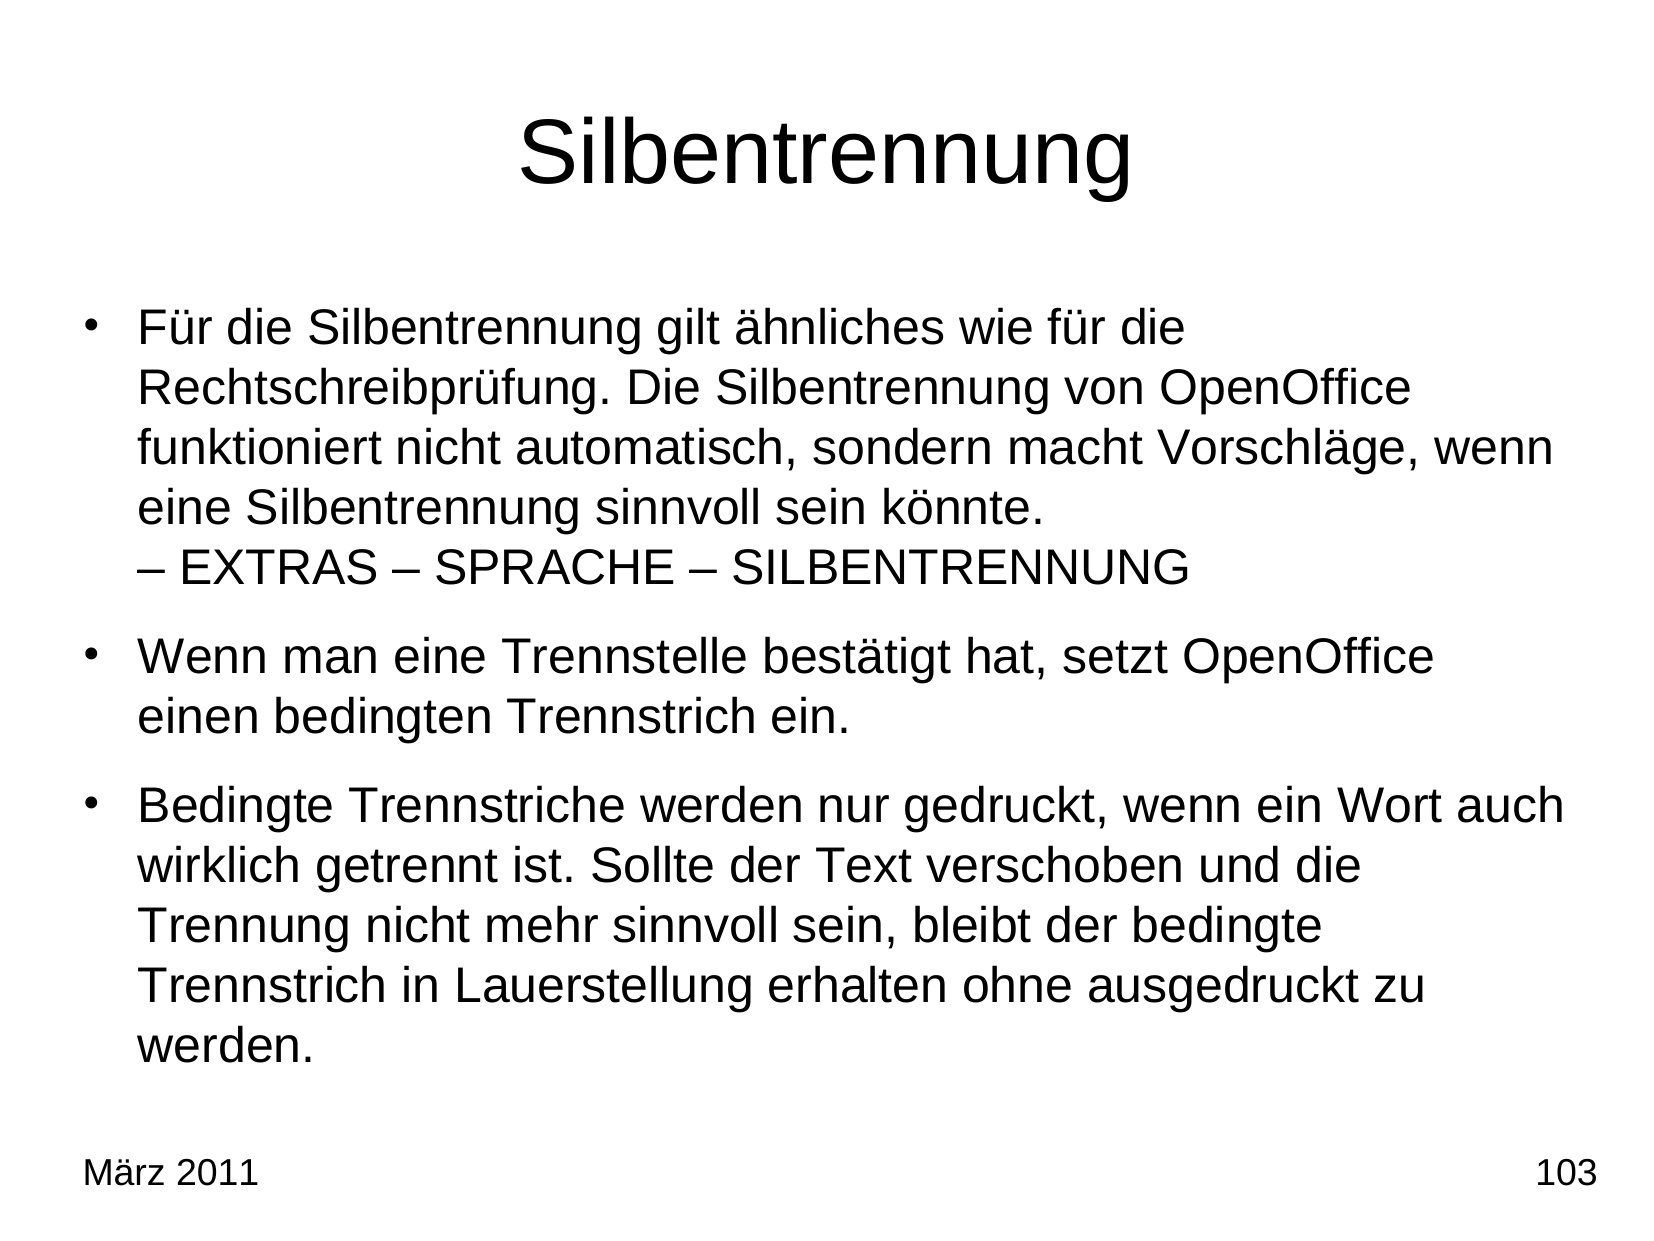

# Silbentrennung
Für die Silbentrennung gilt ähnliches wie für die Rechtschreibprüfung. Die Silbentrennung von OpenOffice funktioniert nicht automatisch, sondern macht Vorschläge, wenn eine Silbentrennung sinnvoll sein könnte.
– EXTRAS – SPRACHE – SILBENTRENNUNG
Wenn man eine Trennstelle bestätigt hat, setzt OpenOffice einen bedingten Trennstrich ein.
Bedingte Trennstriche werden nur gedruckt, wenn ein Wort auch wirklich getrennt ist. Sollte der Text verschoben und die Trennung nicht mehr sinnvoll sein, bleibt der bedingte Trennstrich in Lauerstellung erhalten ohne ausgedruckt zu werden.
März 2011
103